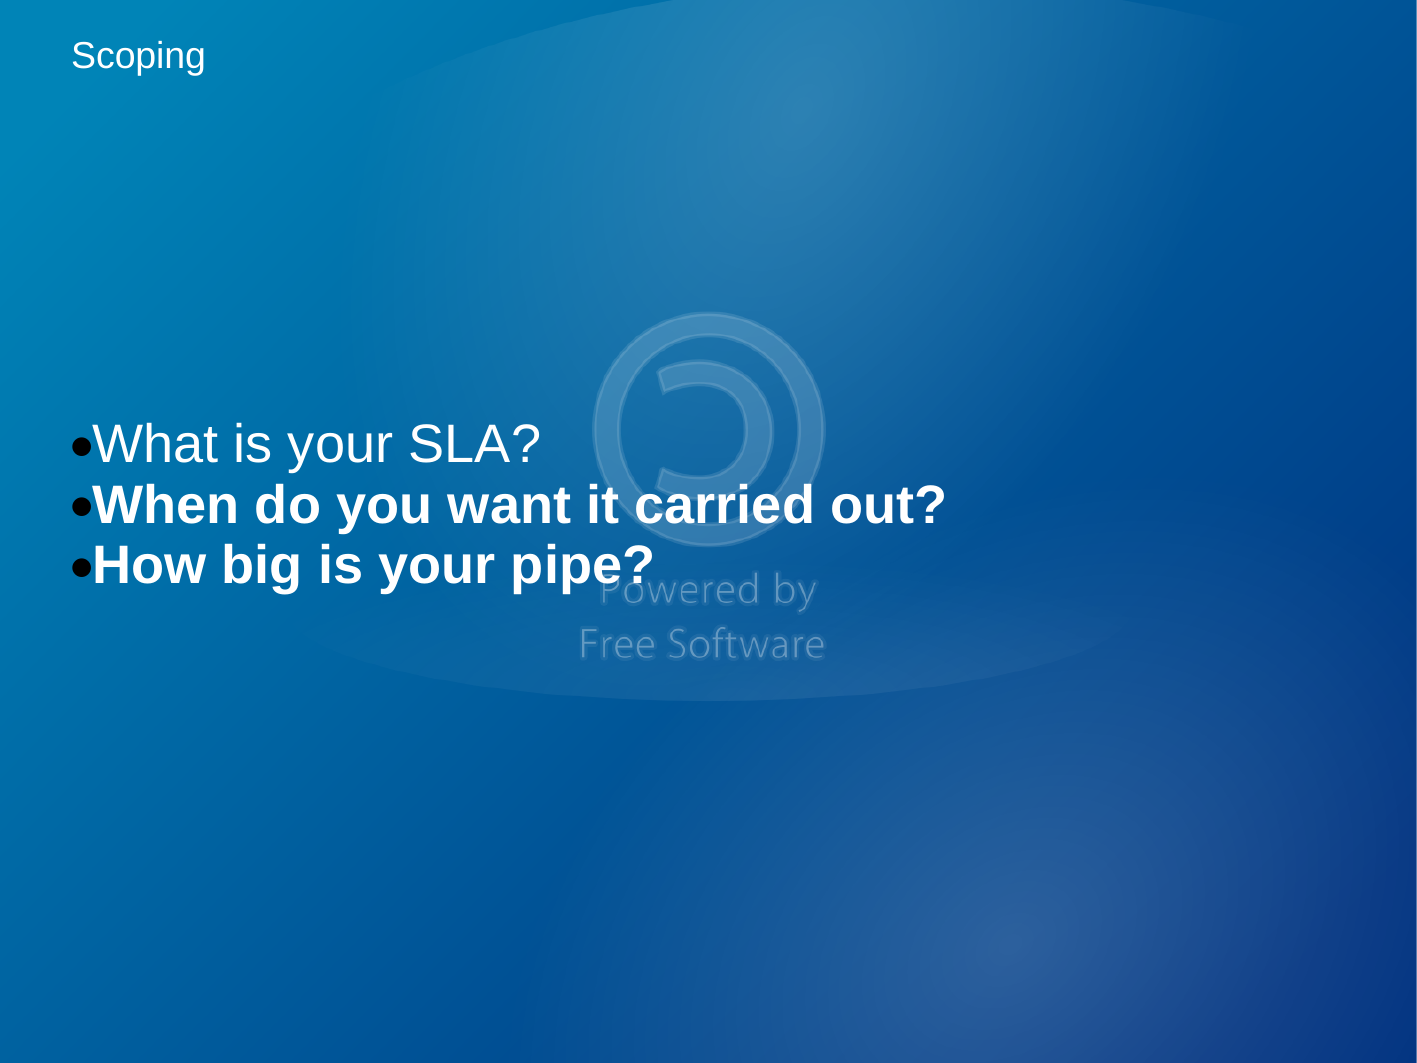

Scoping
What is your SLA?
When do you want it carried out?
How big is your pipe?